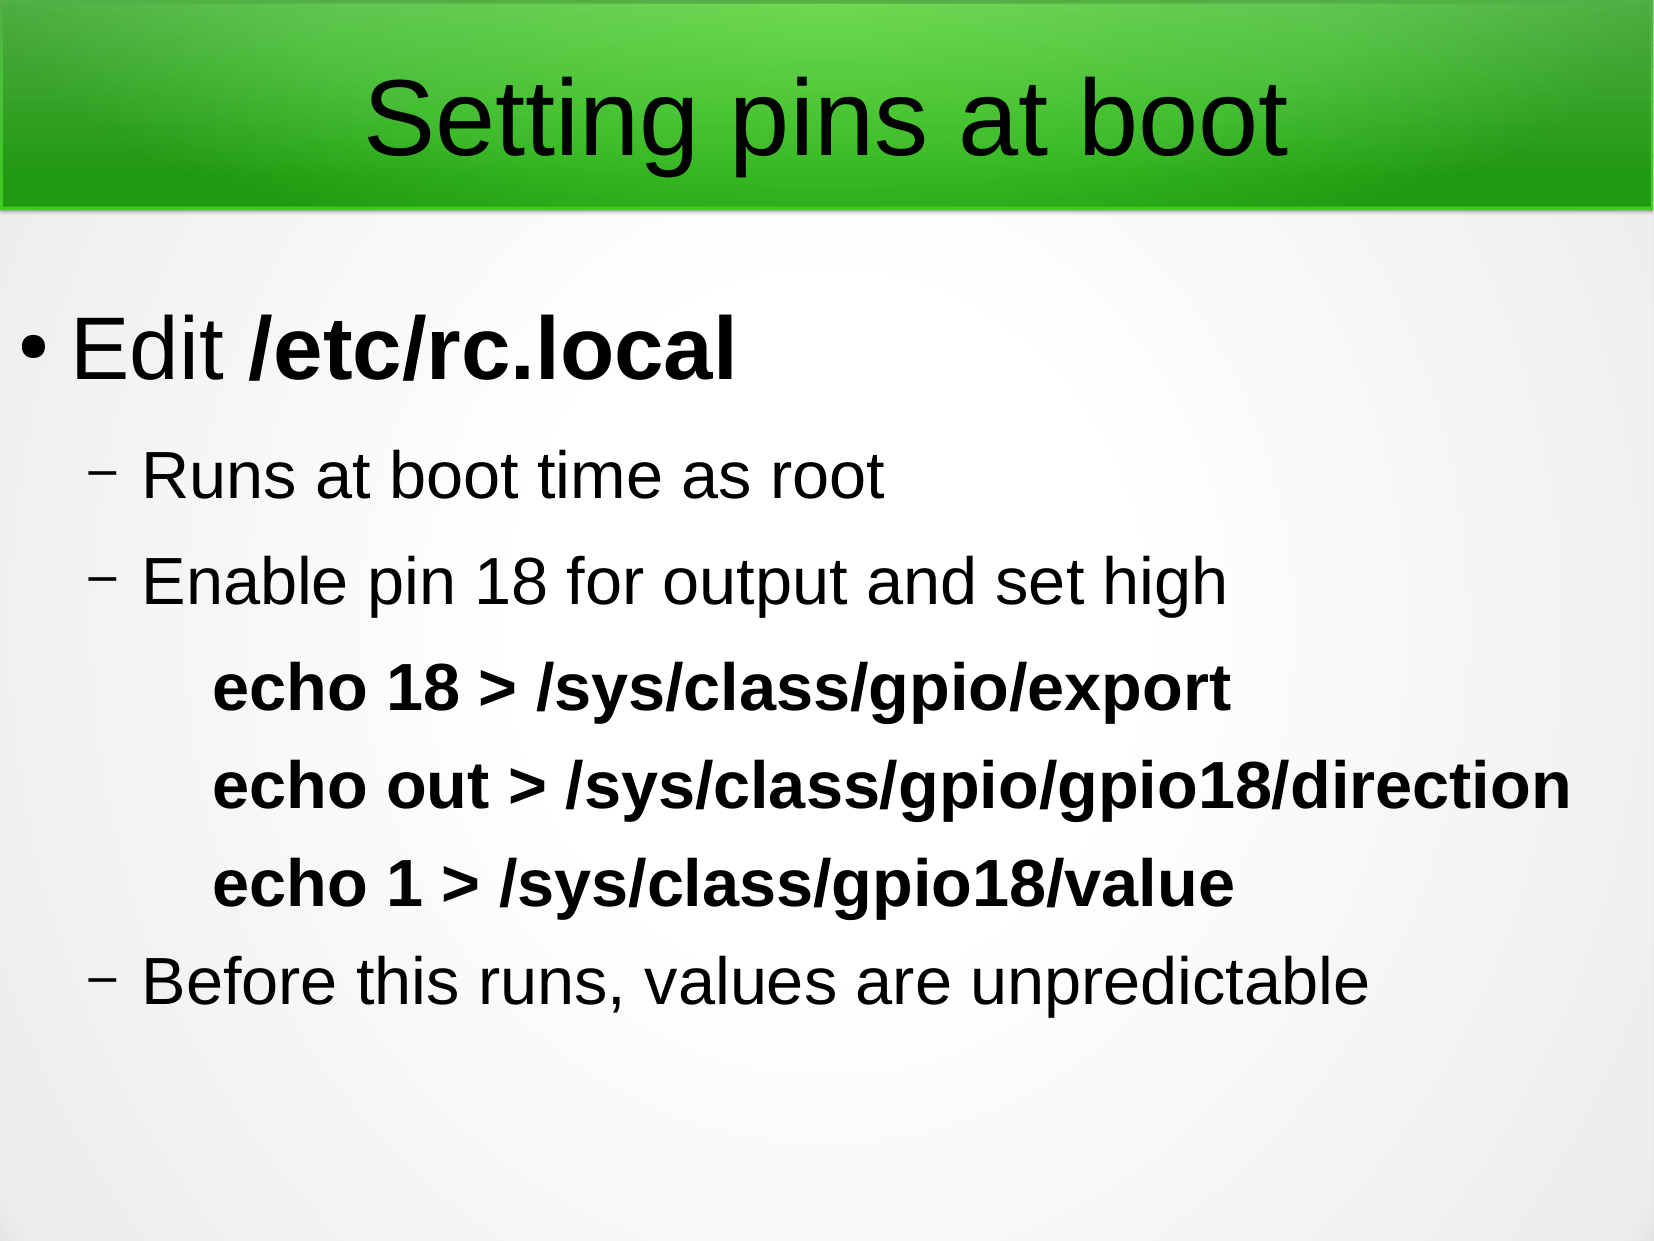

# Setting pins at boot
Edit /etc/rc.local
Runs at boot time as root
Enable pin 18 for output and set high
echo 18 > /sys/class/gpio/export
echo out > /sys/class/gpio/gpio18/direction
echo 1 > /sys/class/gpio18/value
Before this runs, values are unpredictable